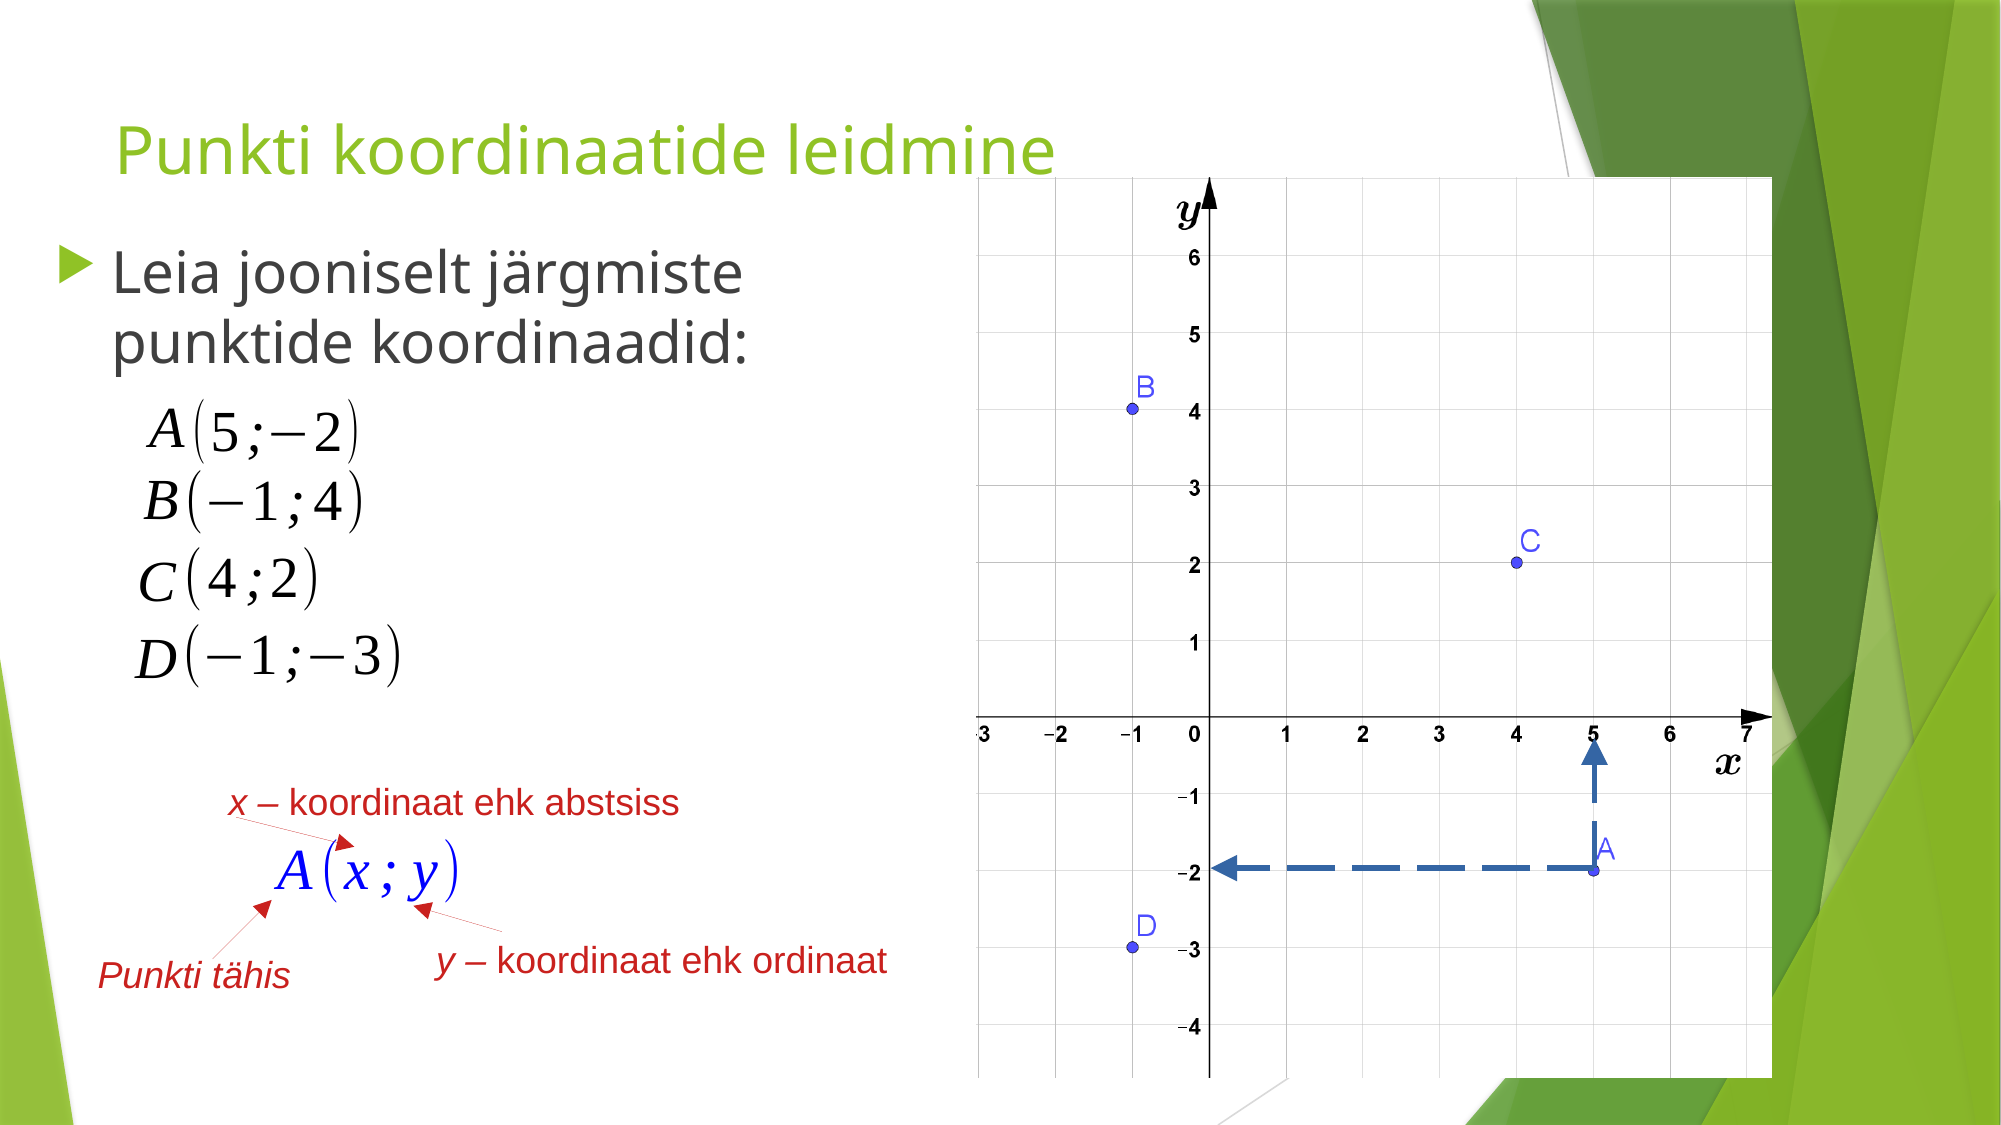

# Punkti koordinaatide leidmine
Leia jooniselt järgmiste punktide koordinaadid:
x – koordinaat ehk abstsiss
y – koordinaat ehk ordinaat
Punkti tähis